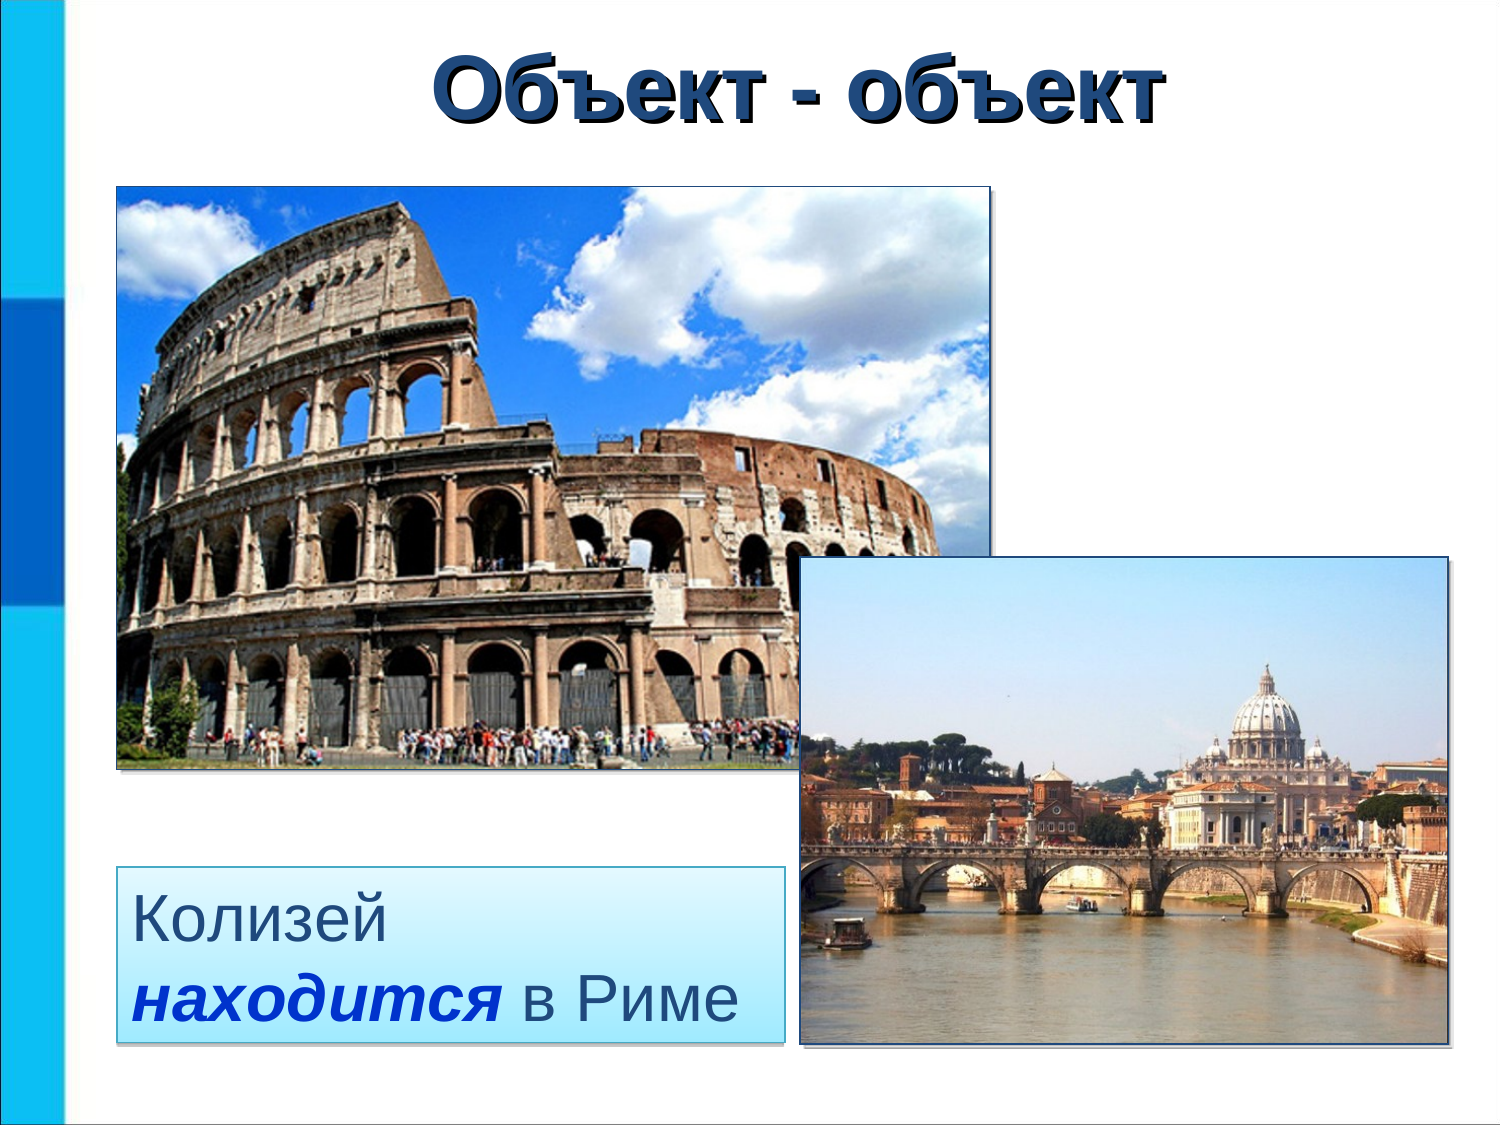

# Объект - объект
Колизей
находится в Риме